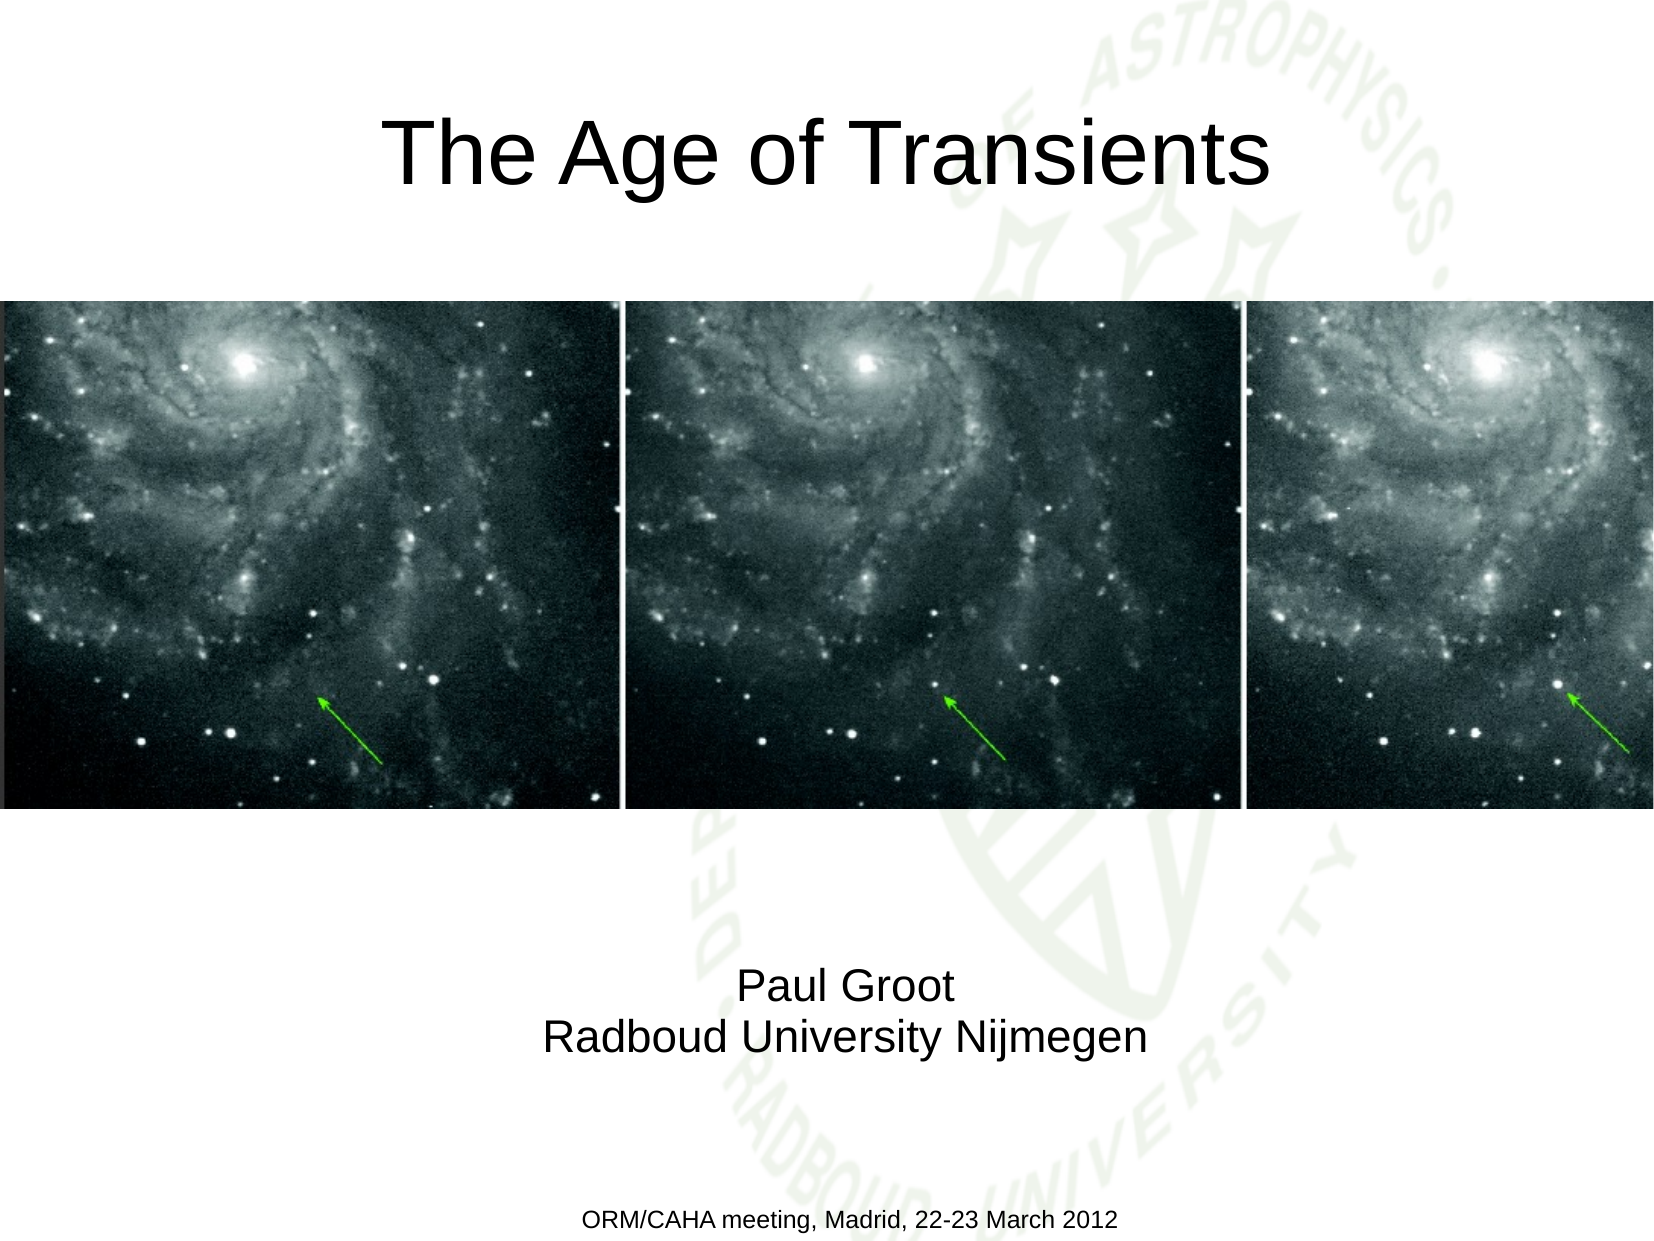

# The Age of Transients
Paul Groot
Radboud University Nijmegen
ORM/CAHA meeting, Madrid, 22-23 March 2012